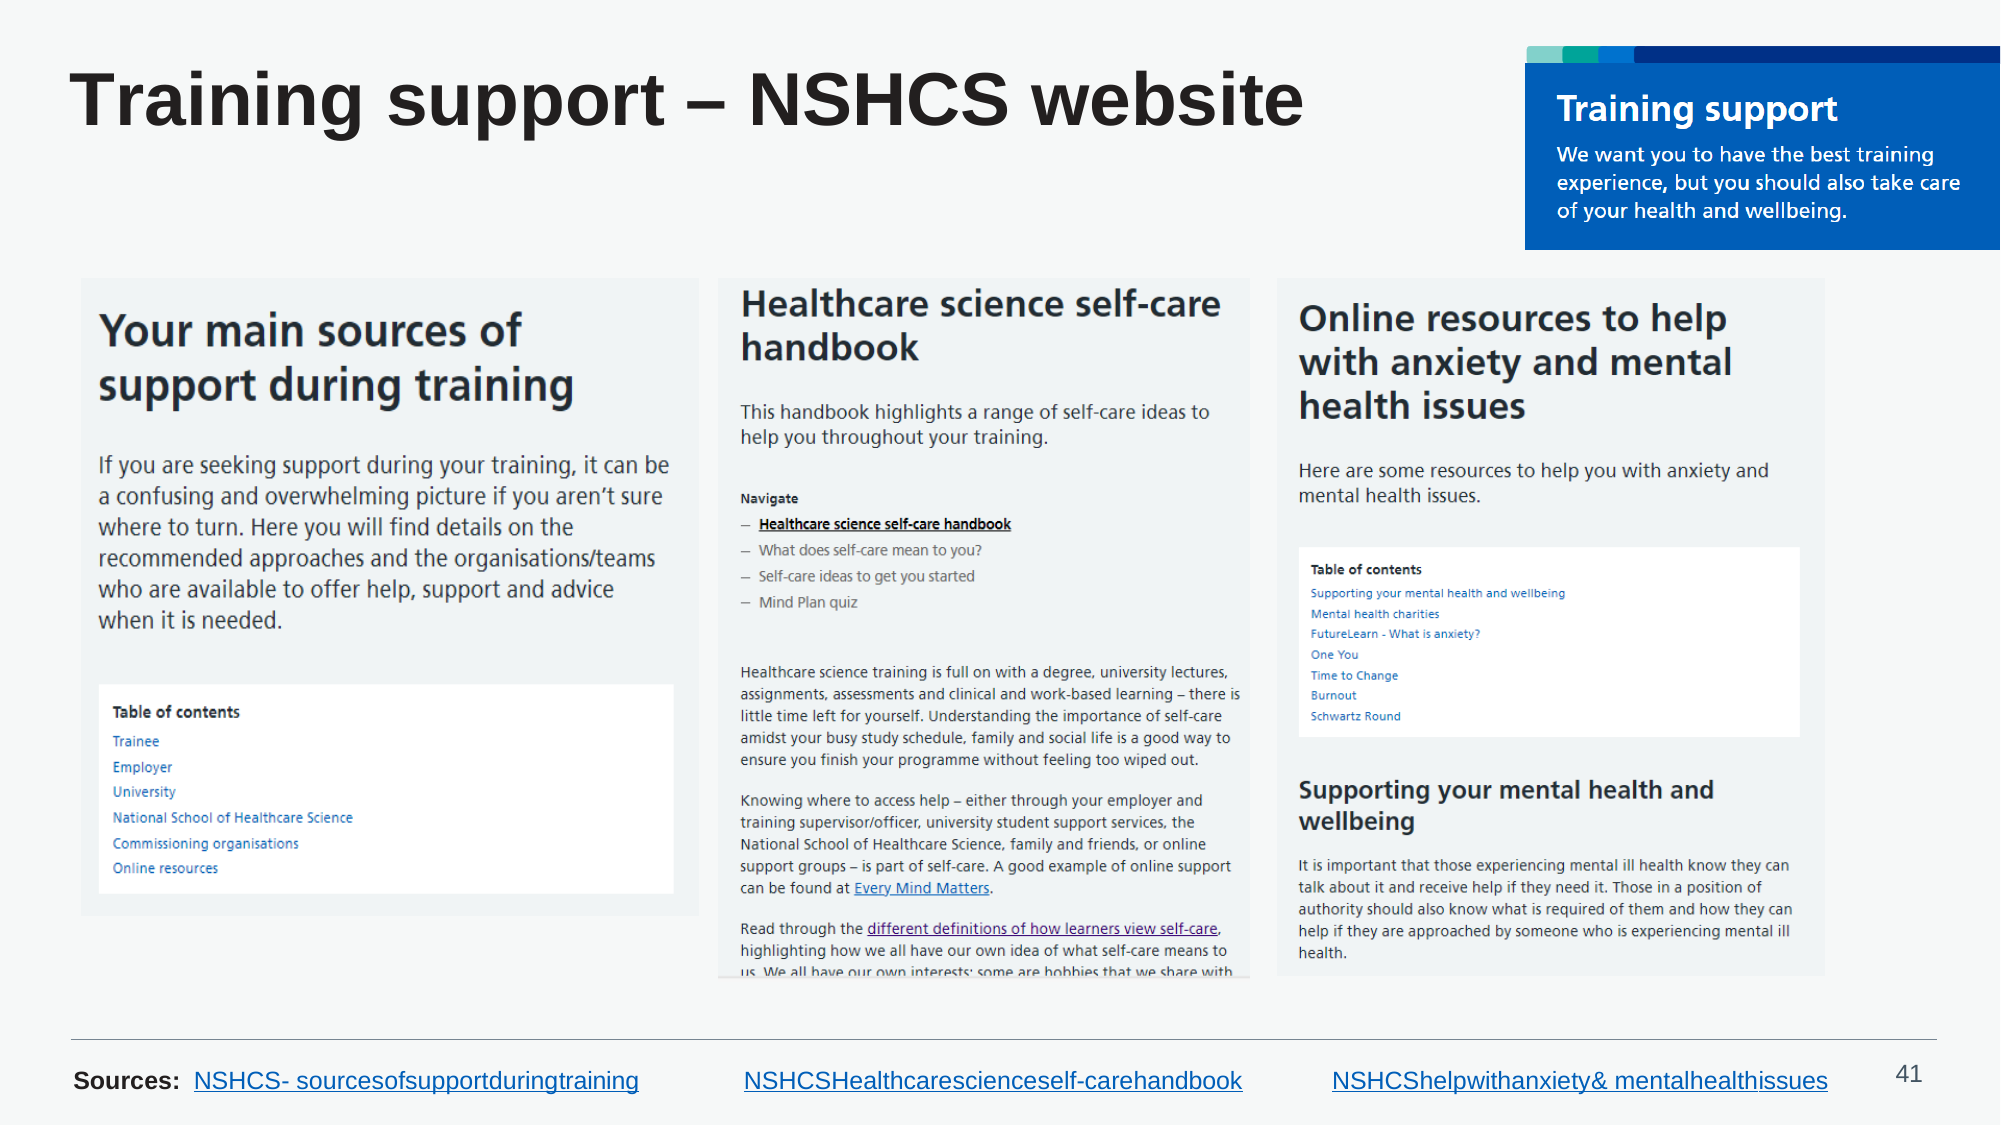

# Training support – NSHCS website
Sources: NSHCS- sourcesofsupportduringtraining
NSHCSHealthcarescienceself-carehandbook
NSHCShelpwithanxiety& mentalhealthissues